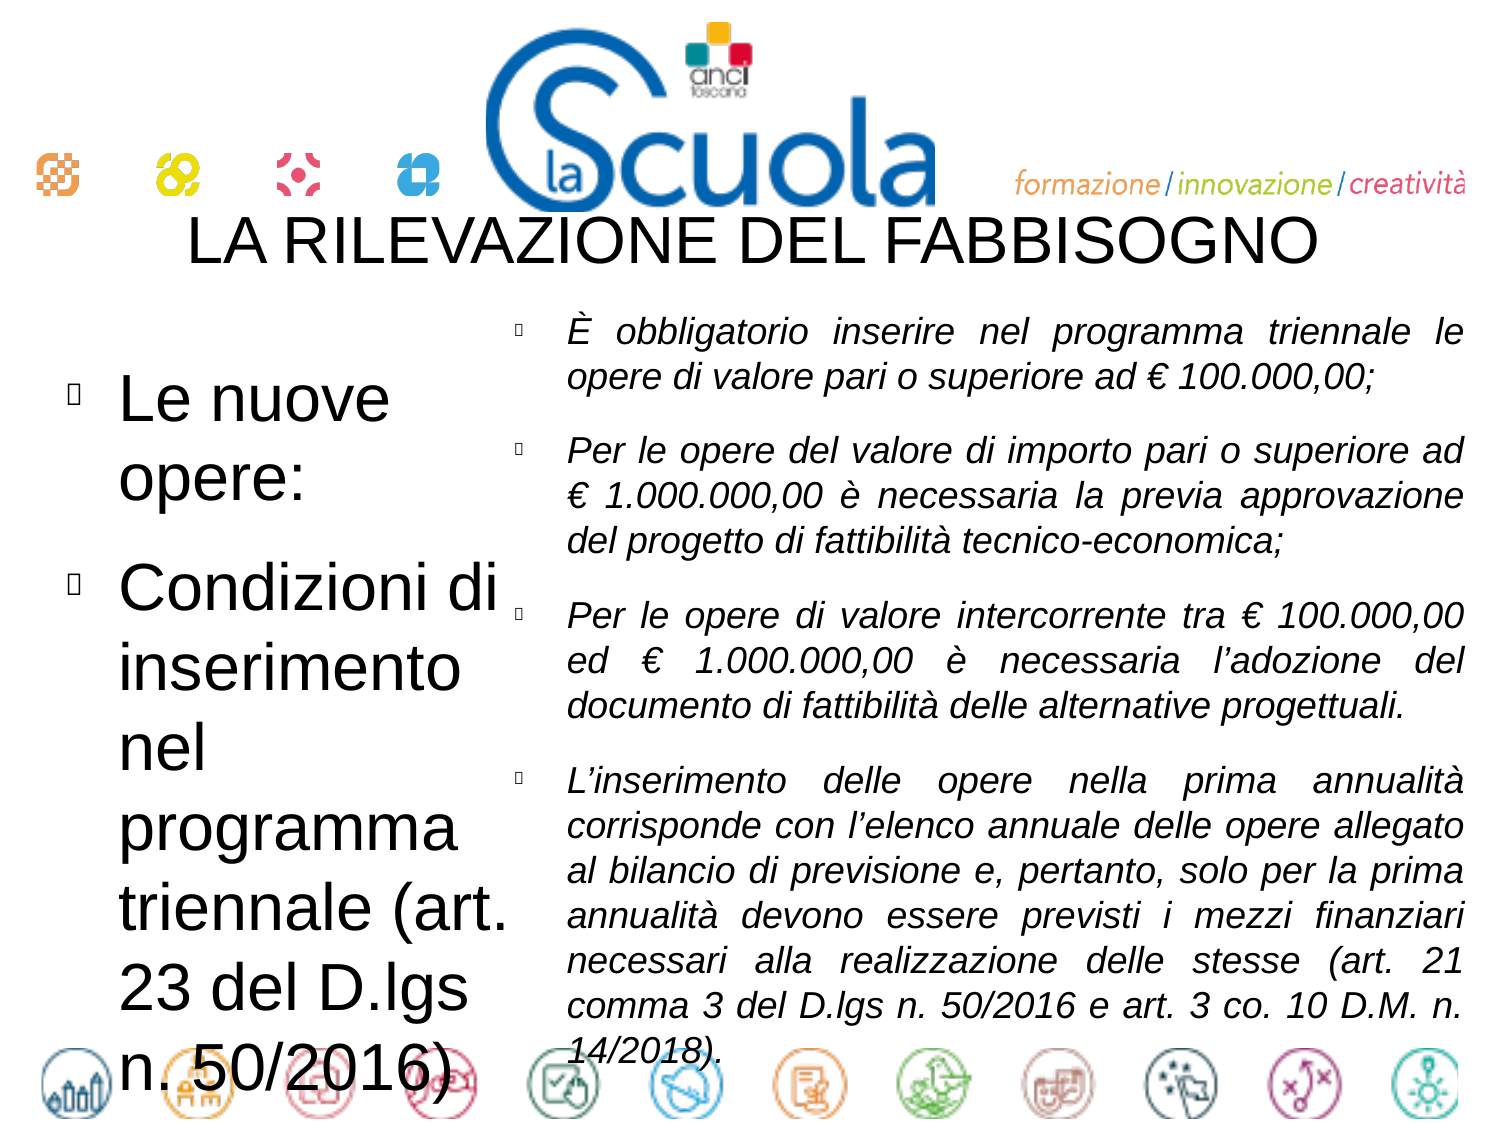

LA RILEVAZIONE DEL FABBISOGNO
È obbligatorio inserire nel programma triennale le opere di valore pari o superiore ad € 100.000,00;
Per le opere del valore di importo pari o superiore ad € 1.000.000,00 è necessaria la previa approvazione del progetto di fattibilità tecnico-economica;
Per le opere di valore intercorrente tra € 100.000,00 ed € 1.000.000,00 è necessaria l’adozione del documento di fattibilità delle alternative progettuali.
L’inserimento delle opere nella prima annualità corrisponde con l’elenco annuale delle opere allegato al bilancio di previsione e, pertanto, solo per la prima annualità devono essere previsti i mezzi finanziari necessari alla realizzazione delle stesse (art. 21 comma 3 del D.lgs n. 50/2016 e art. 3 co. 10 D.M. n. 14/2018).
Le nuove opere:
Condizioni di inserimento nel programma triennale (art. 23 del D.lgs n. 50/2016)